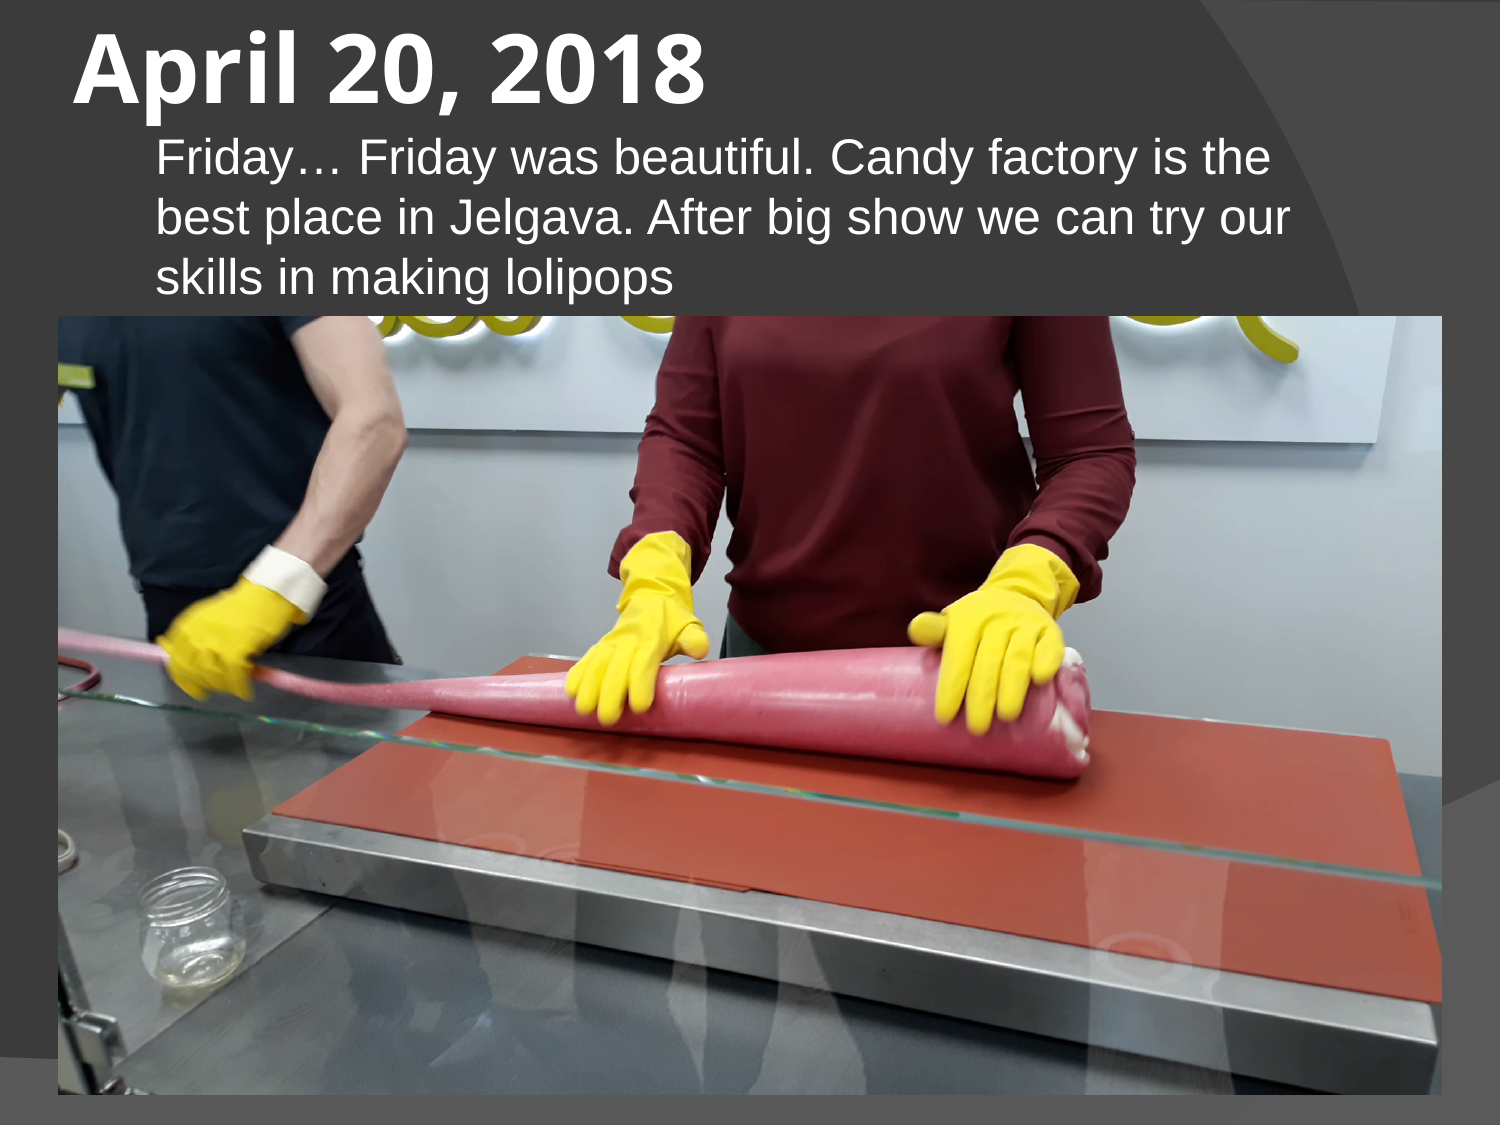

# April 20, 2018
Friday… Friday was beautiful. Candy factory is the best place in Jelgava. After big show we can try our skills in making lolipops